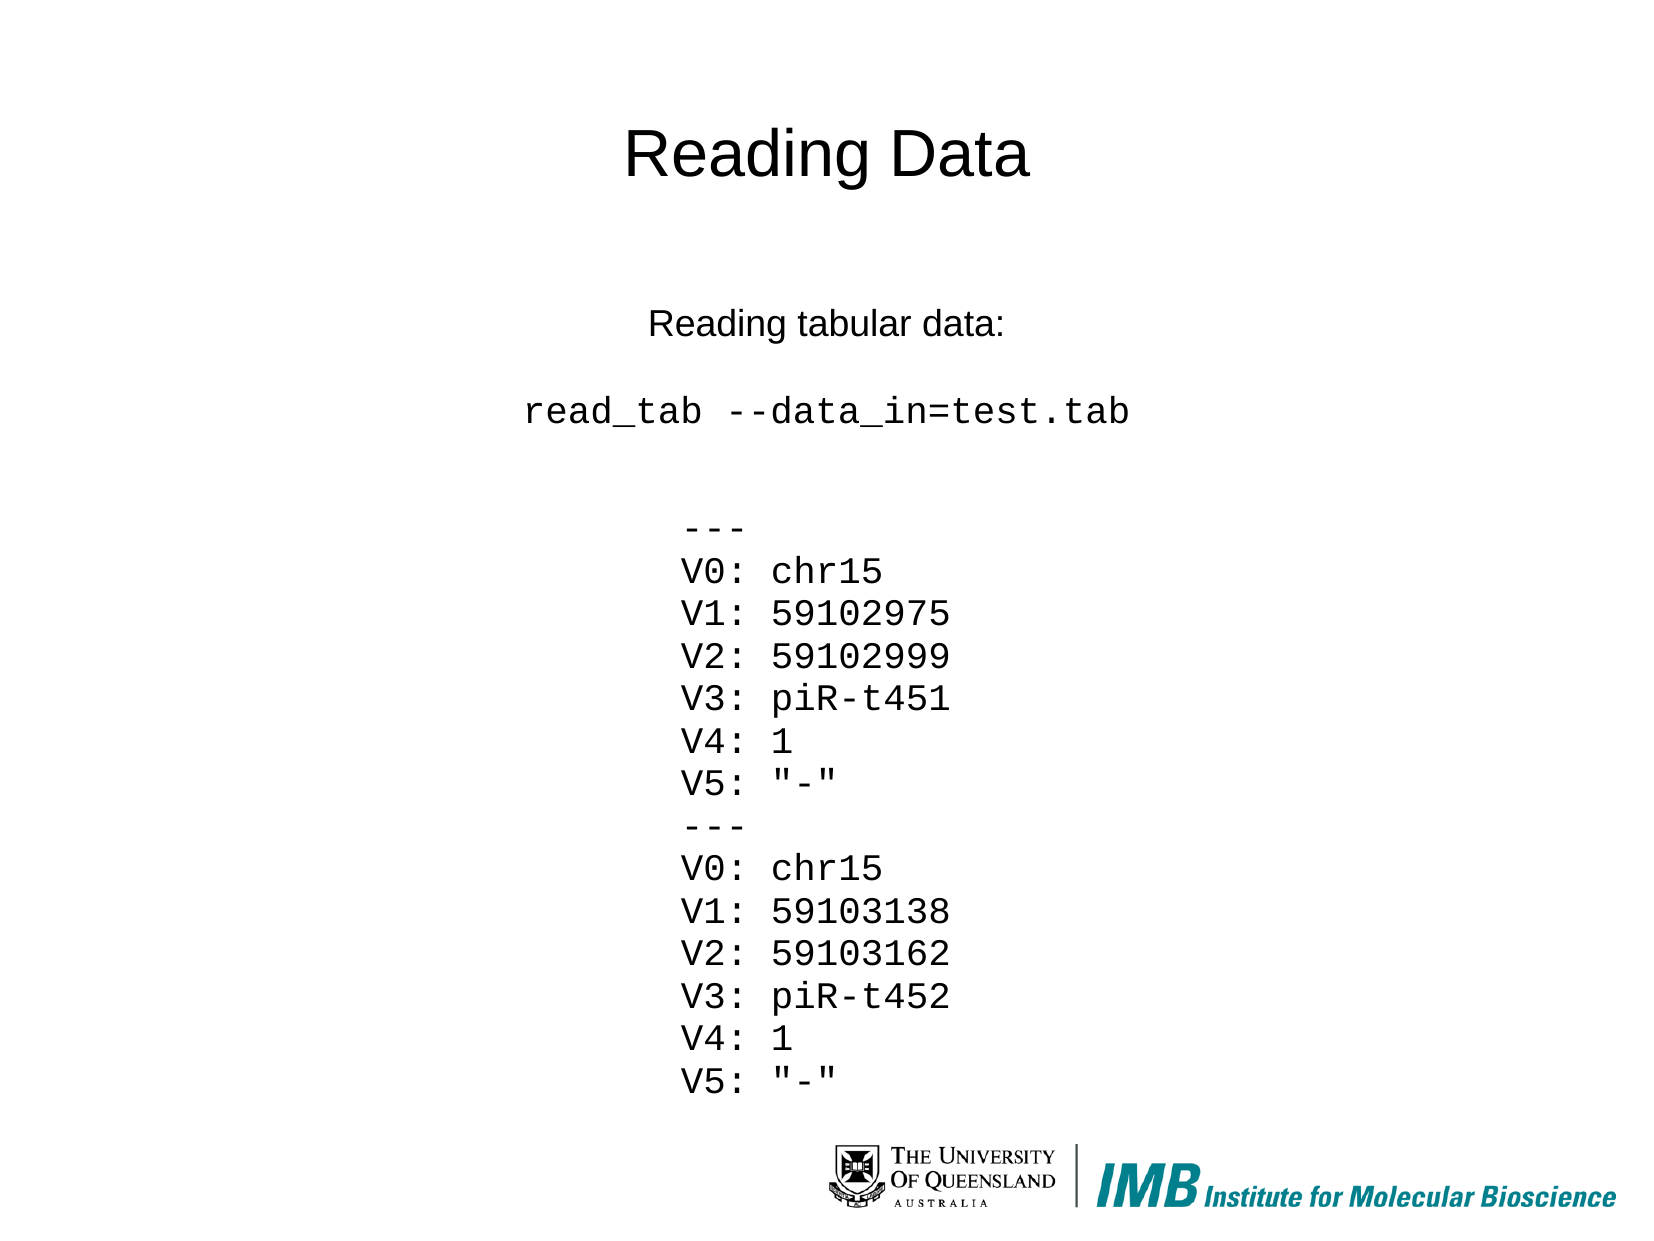

# Reading Data
Reading tabular data:
read_tab --data_in=test.tab
---
V0: chr15
V1: 59102975
V2: 59102999
V3: piR-t451
V4: 1
V5: "-"
---
V0: chr15
V1: 59103138
V2: 59103162
V3: piR-t452
V4: 1
V5: "-"